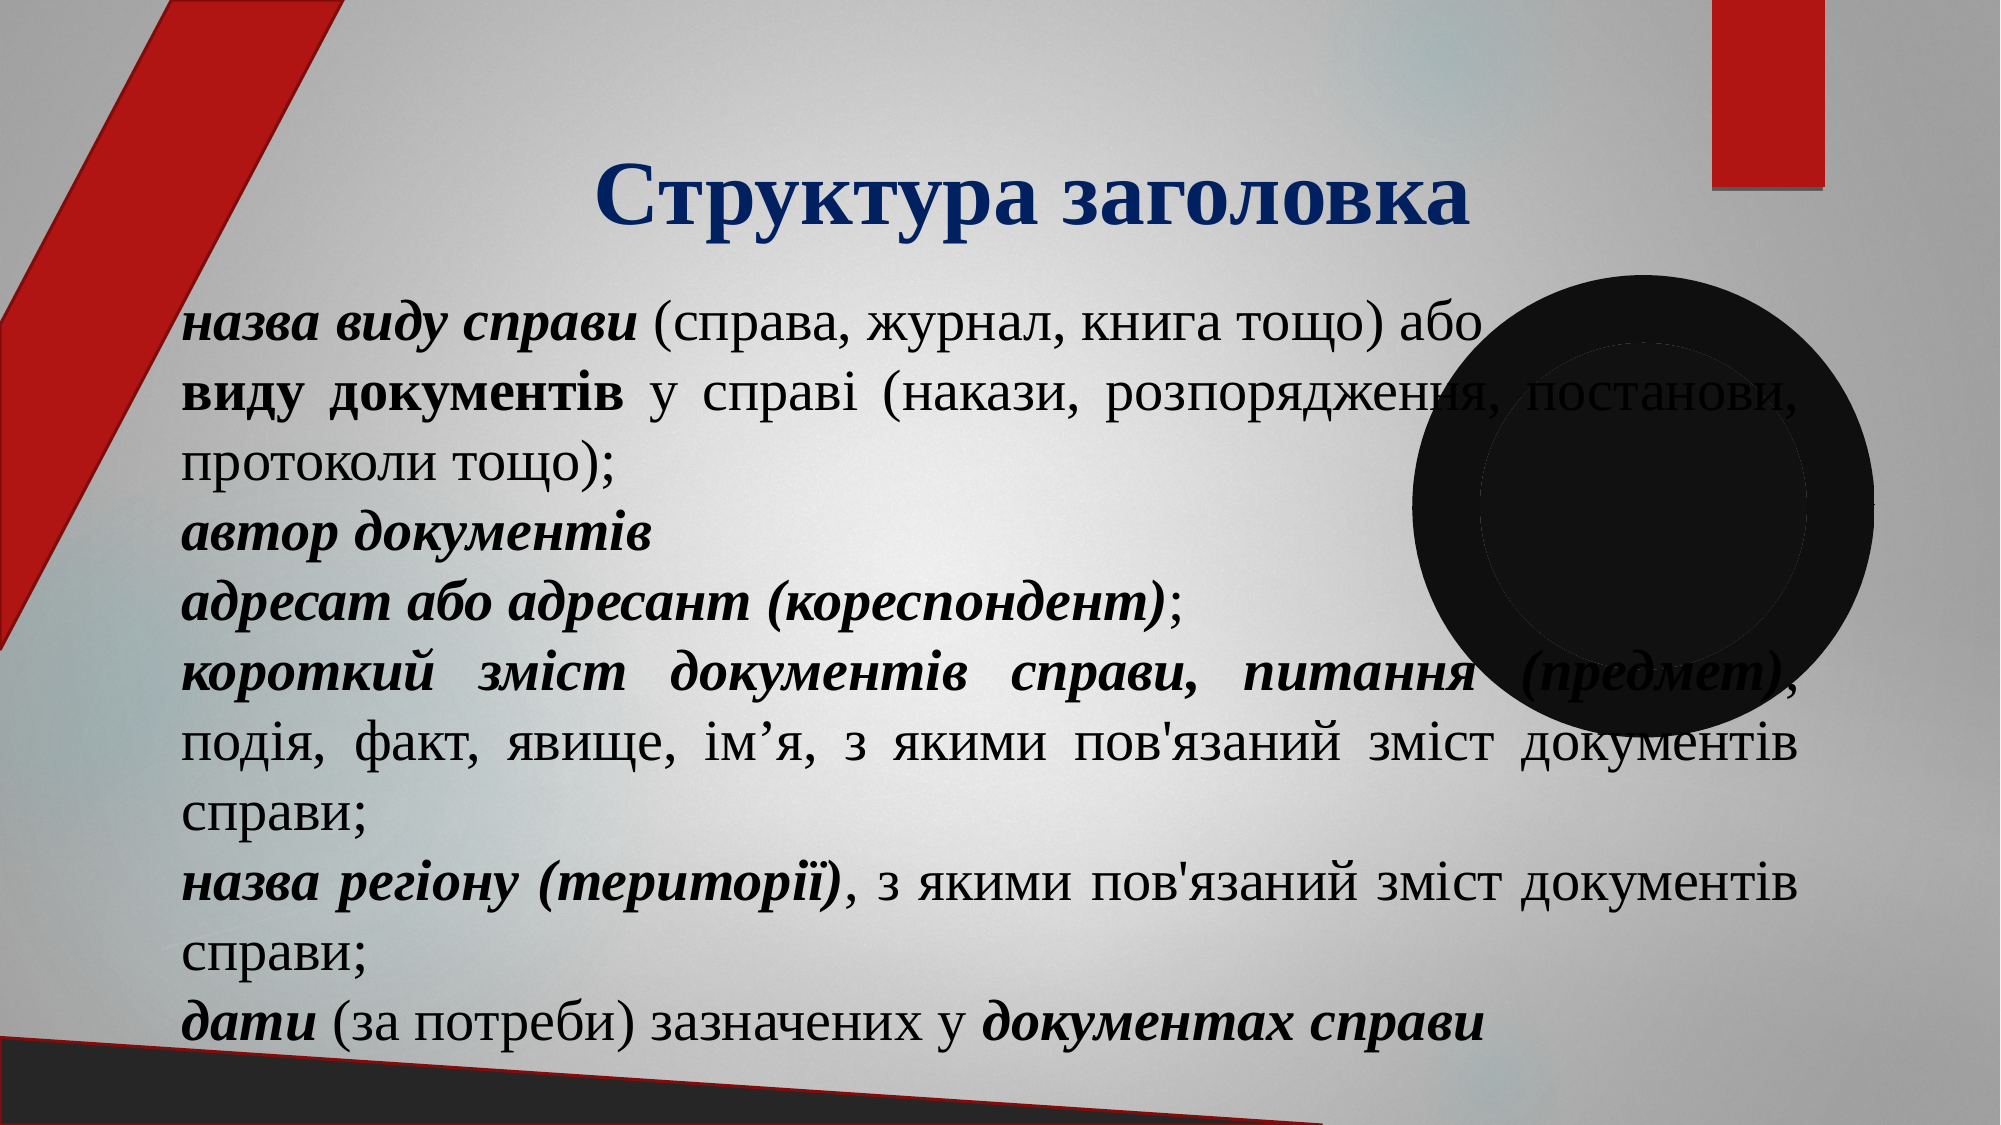

# Структура заголовка
назва виду справи (справа, журнал, книга тощо) або виду документів у справі (накази, розпорядження, постанови, протоколи тощо);
автор документів
адресат або адресант (кореспондент);
короткий зміст документів справи, питання (предмет), подія, факт, явище, ім’я, з якими пов'язаний зміст документів справи;
назва регіону (території), з якими пов'язаний зміст документів справи;
дати (за потреби) зазначених у документах справи